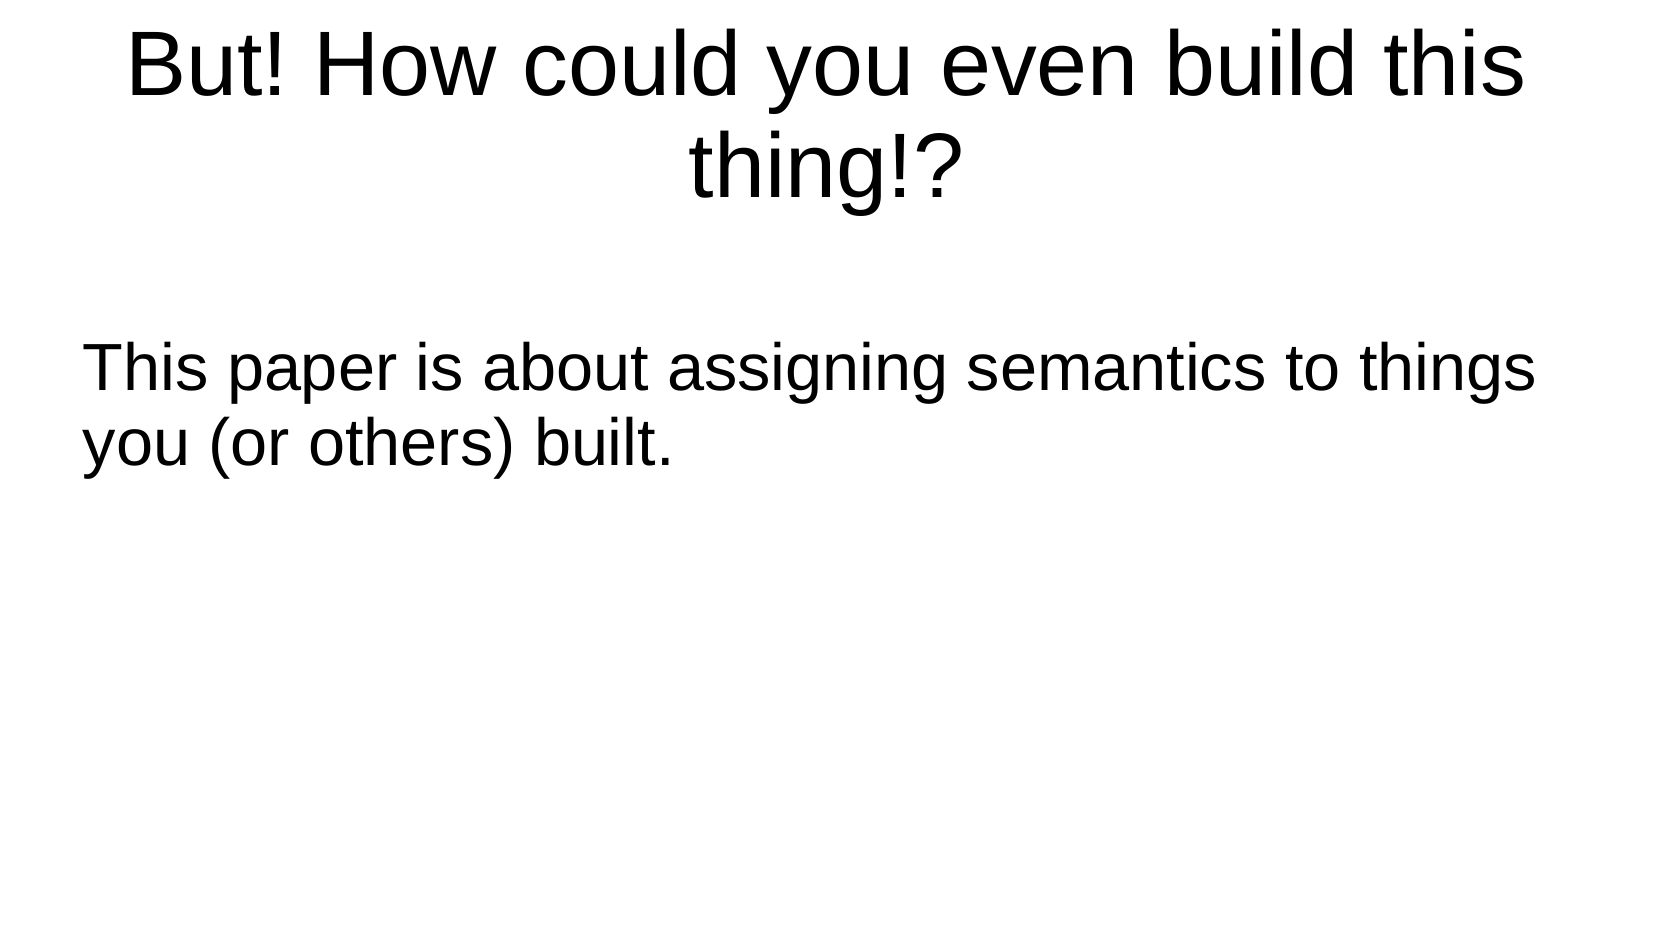

# But! How could you even build this thing!?
This paper is about assigning semantics to things you (or others) built.